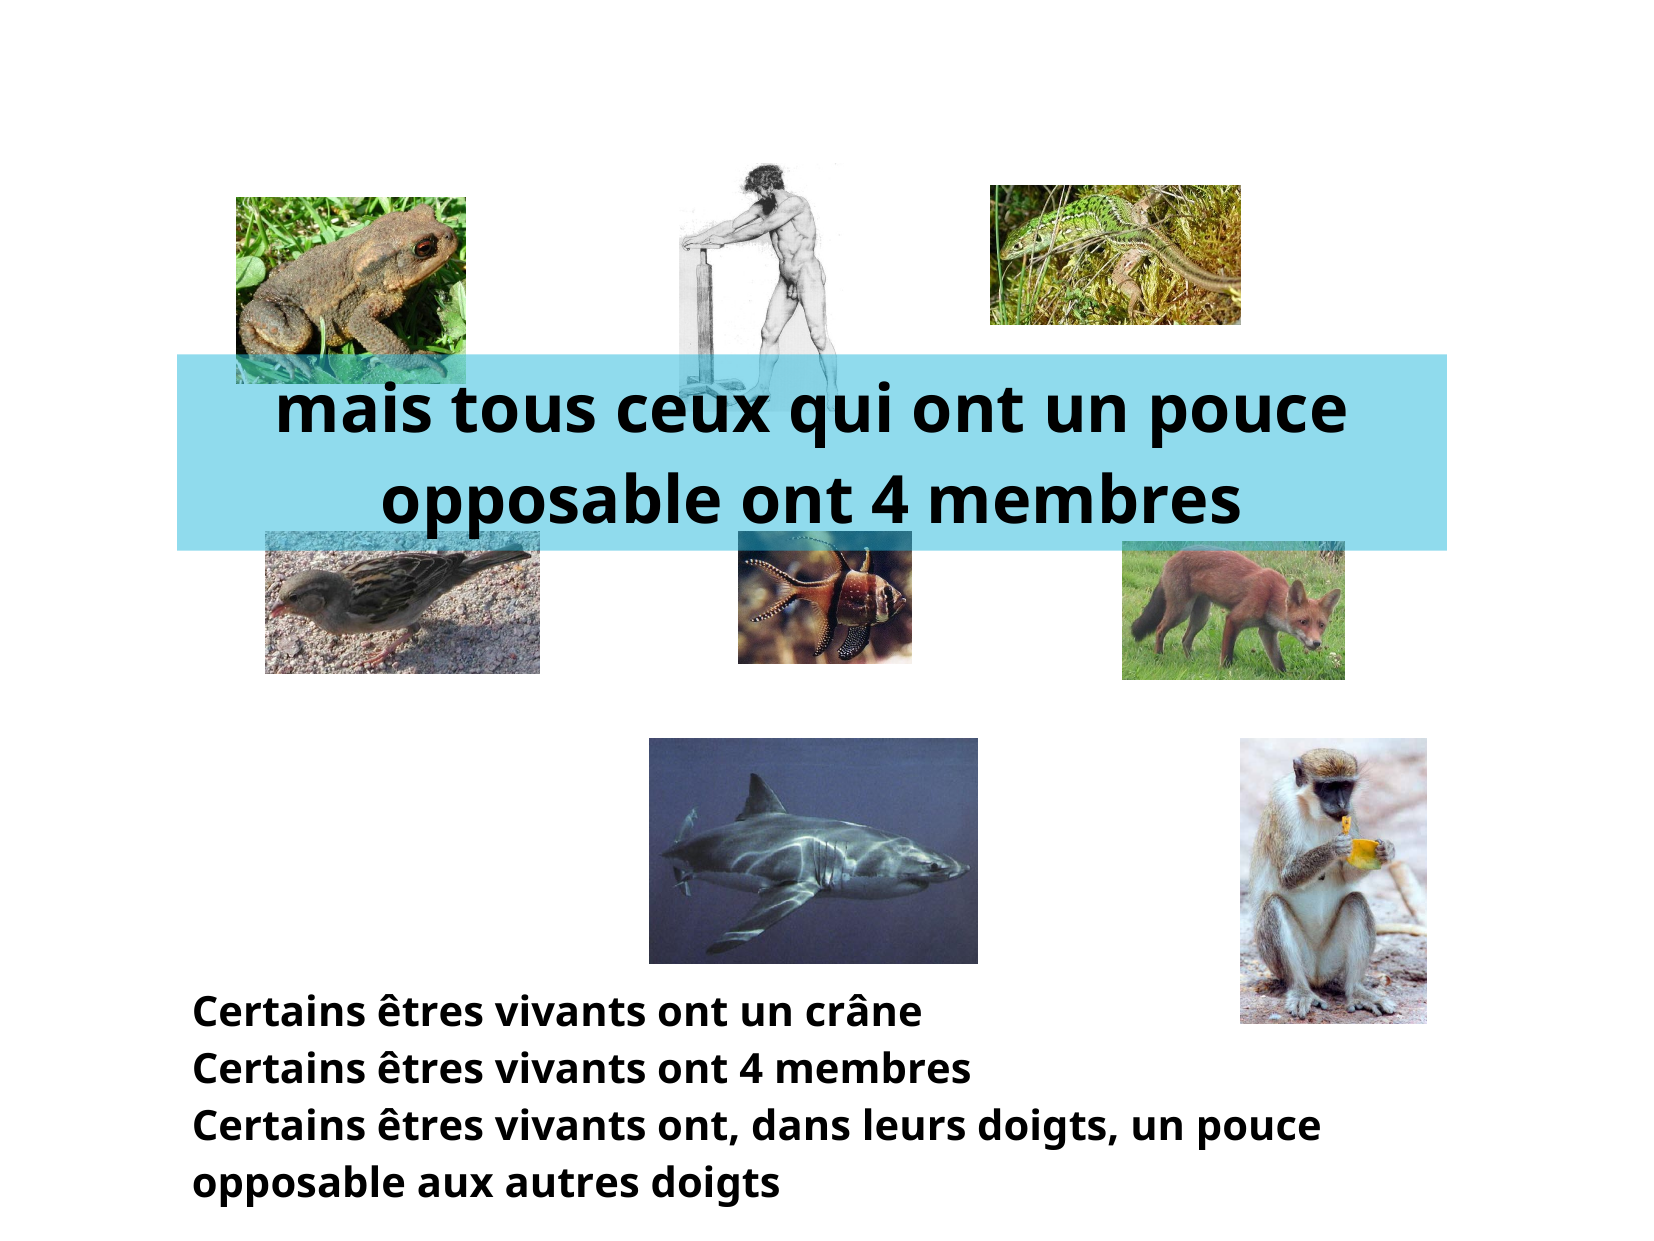

mais tous ceux qui ont un pouce opposable ont 4 membres
Certains êtres vivants ont un crâne
Certains êtres vivants ont 4 membres
Certains êtres vivants ont, dans leurs doigts, un pouce opposable aux autres doigts